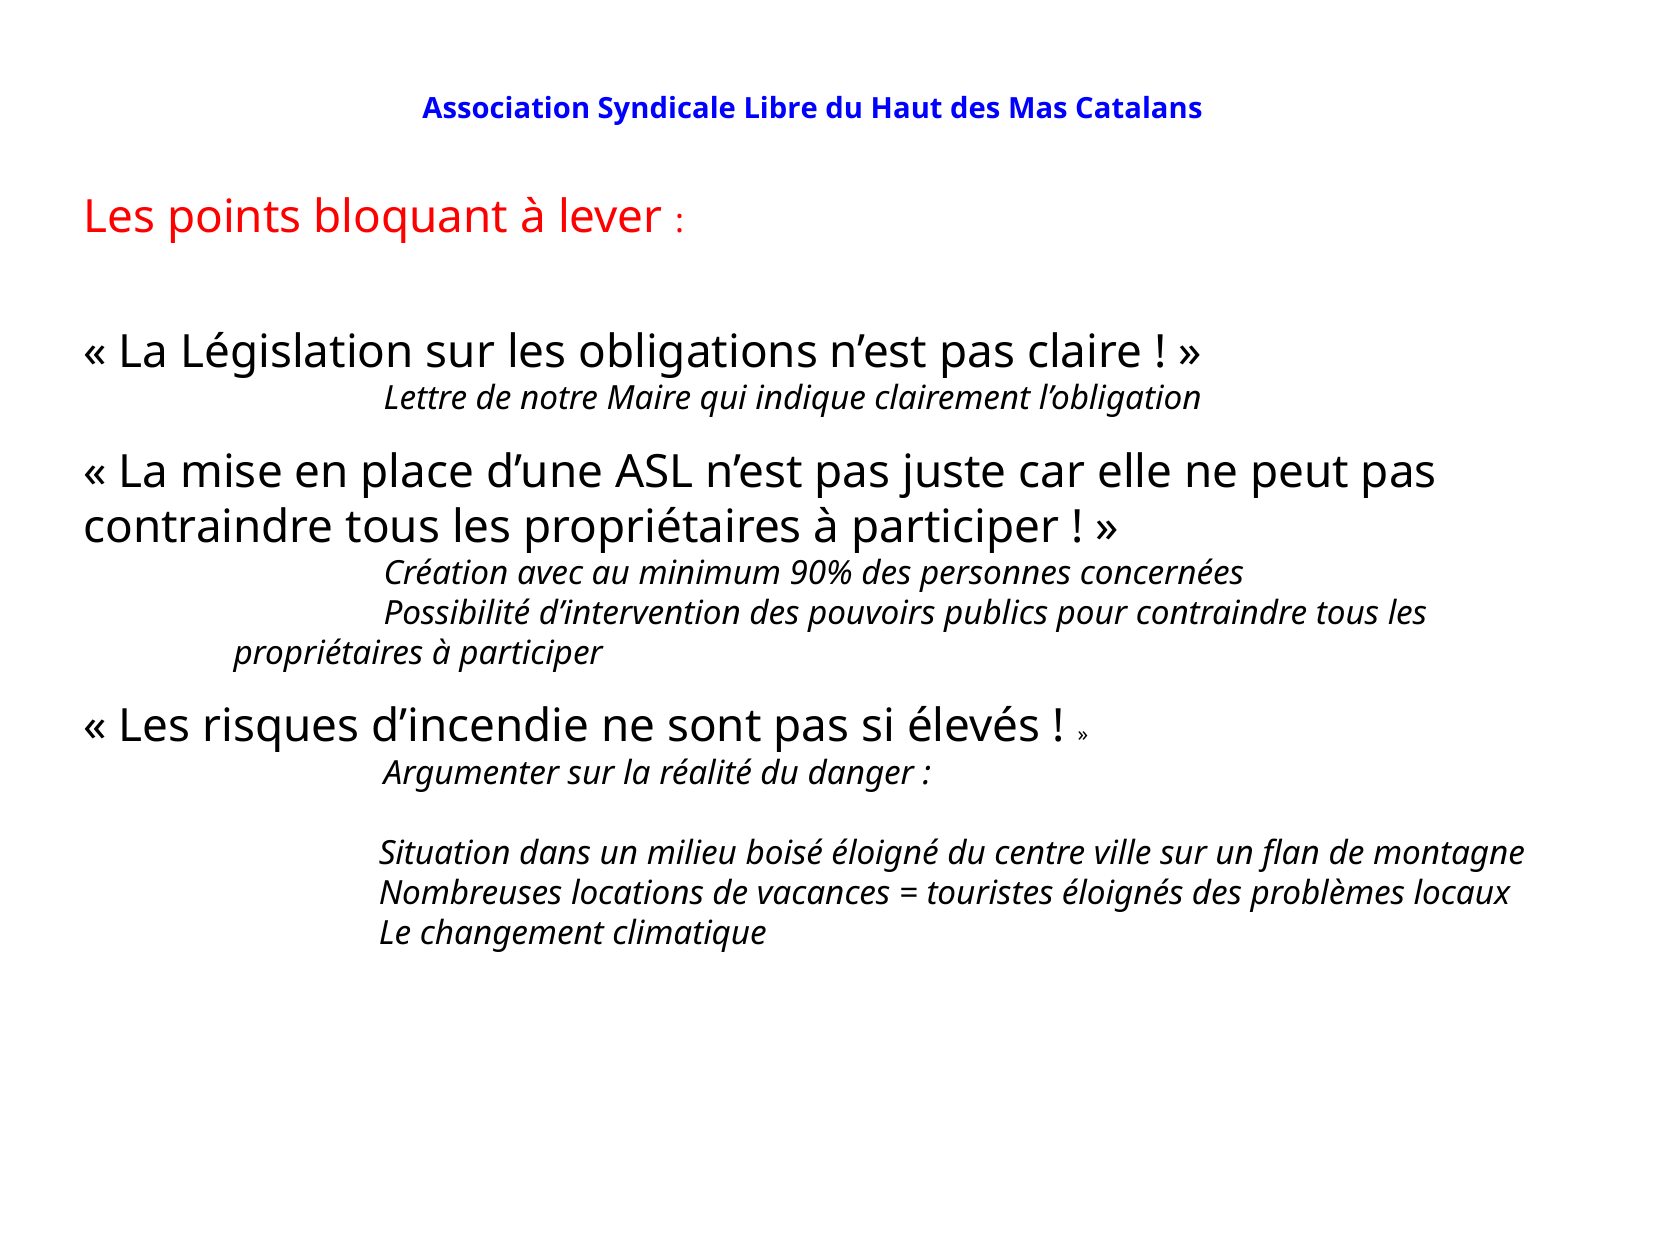

# Association Syndicale Libre du Haut des Mas Catalans
Les points bloquant à lever :
« La Législation sur les obligations n’est pas claire ! »
		Lettre de notre Maire qui indique clairement l’obligation
« La mise en place d’une ASL n’est pas juste car elle ne peut pas contraindre tous les propriétaires à participer ! »
		Création avec au minimum 90% des personnes concernées
		Possibilité d’intervention des pouvoirs publics pour contraindre tous les 	propriétaires à participer
« Les risques d’incendie ne sont pas si élevés ! »
		Argumenter sur la réalité du danger :
 		Situation dans un milieu boisé éloigné du centre ville sur un flan de montagne
 		Nombreuses locations de vacances = touristes éloignés des problèmes locaux
 		Le changement climatique